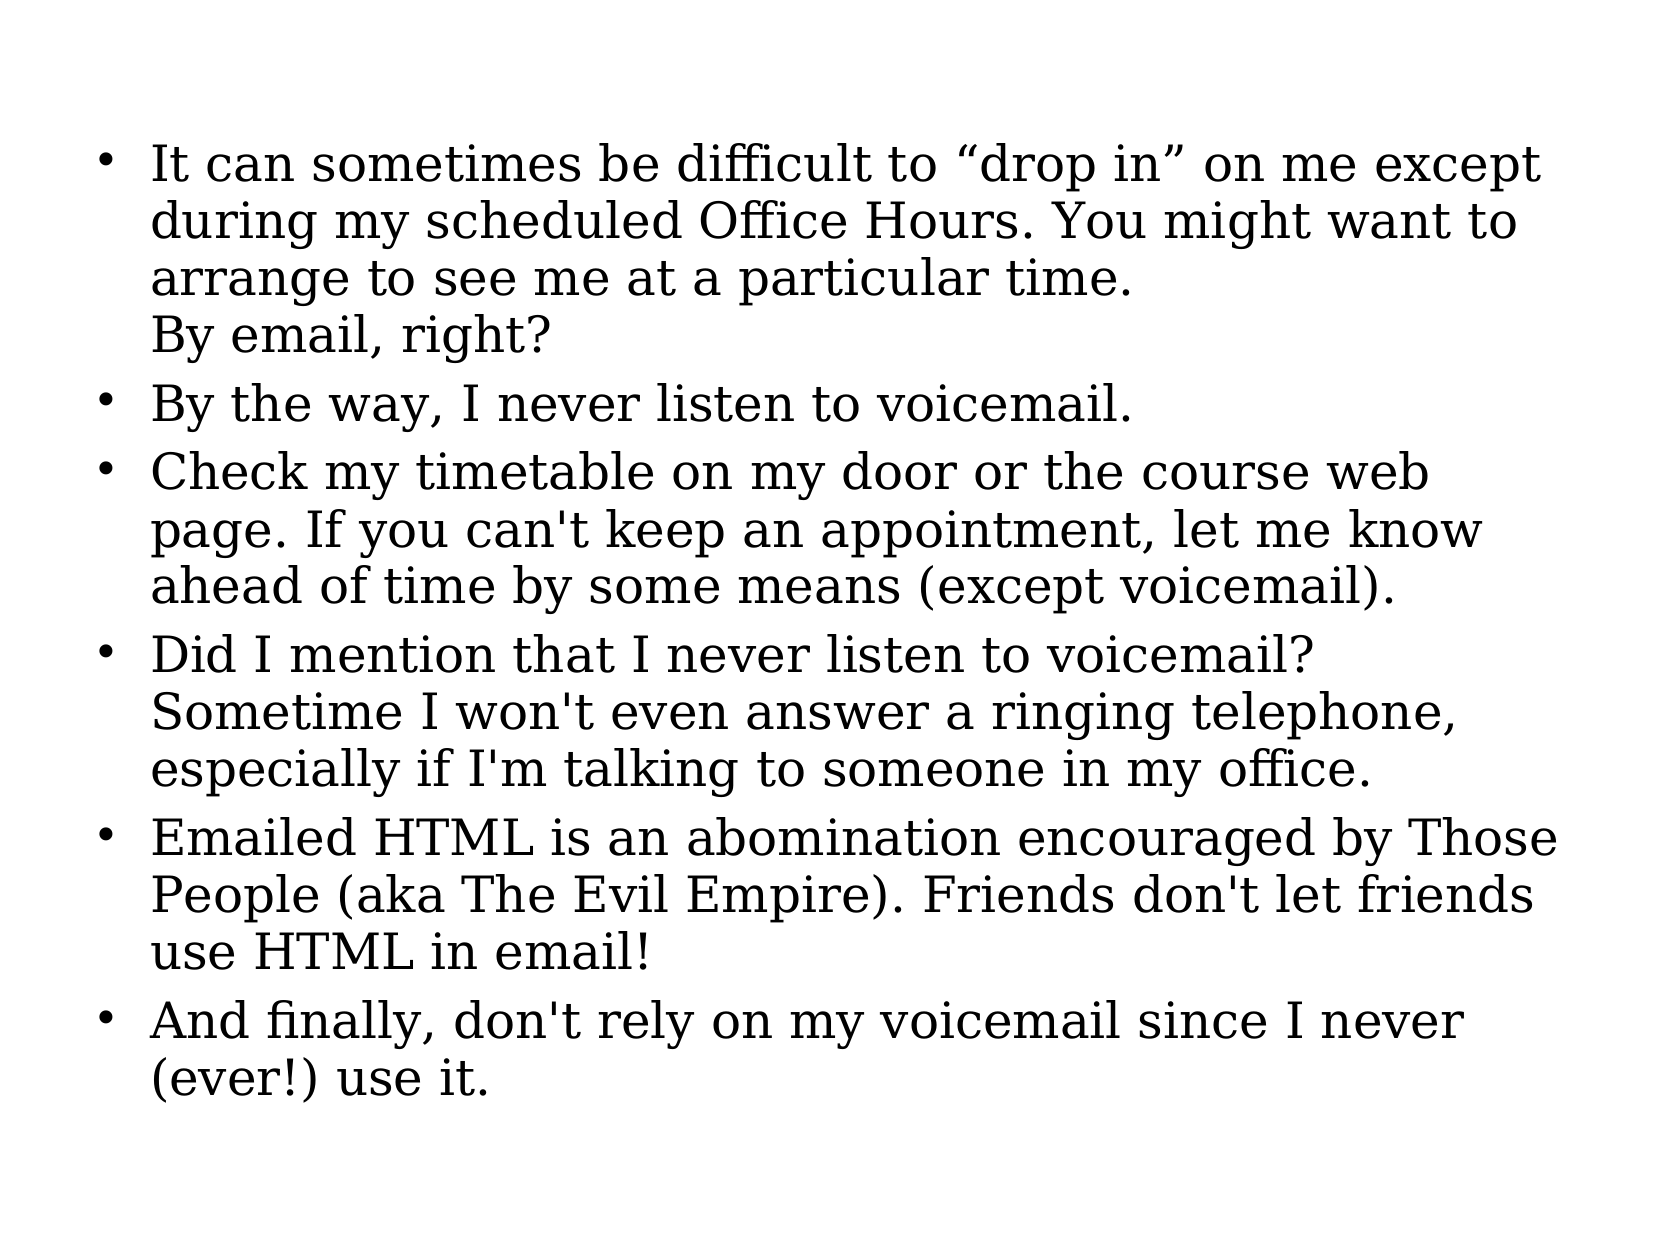

#
It can sometimes be difficult to “drop in” on me except during my scheduled Office Hours. You might want to arrange to see me at a particular time.
By email, right?
By the way, I never listen to voicemail.
Check my timetable on my door or the course web page. If you can't keep an appointment, let me know ahead of time by some means (except voicemail).
Did I mention that I never listen to voicemail? Sometime I won't even answer a ringing telephone, especially if I'm talking to someone in my office.
Emailed HTML is an abomination encouraged by Those People (aka The Evil Empire). Friends don't let friends use HTML in email!
And finally, don't rely on my voicemail since I never (ever!) use it.